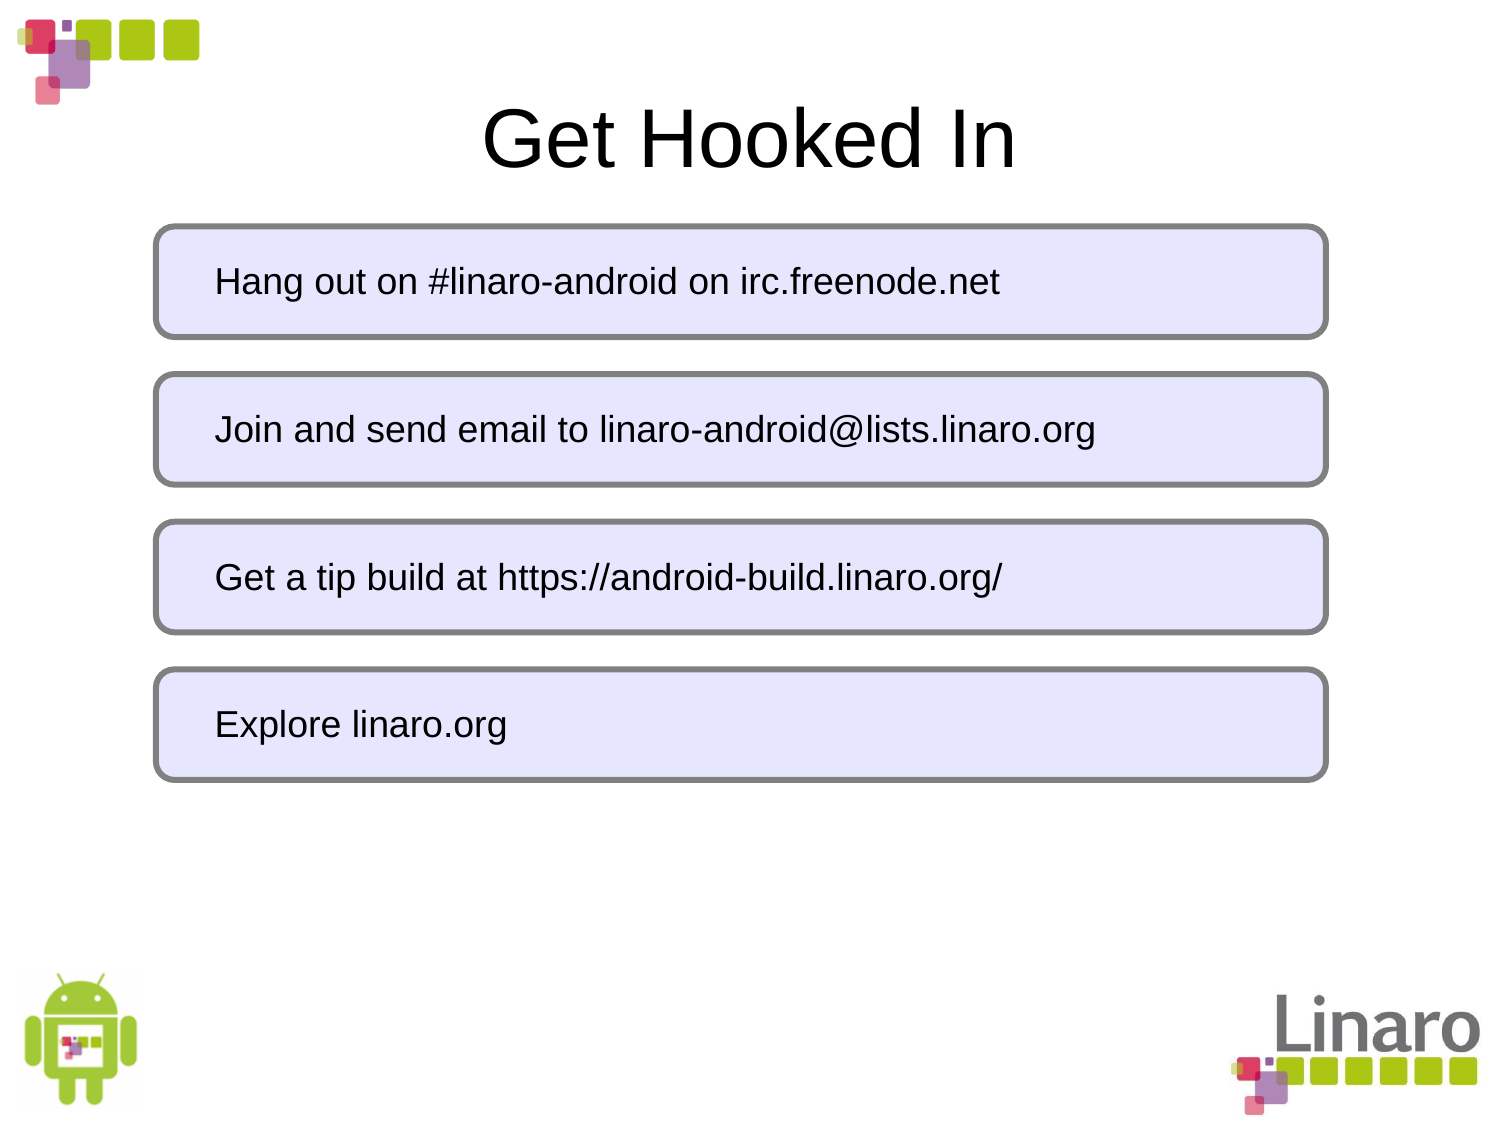

# Get Hooked In
Hang out on #linaro-android on irc.freenode.net
Join and send email to linaro-android@lists.linaro.org
Get a tip build at https://android-build.linaro.org/
Explore linaro.org